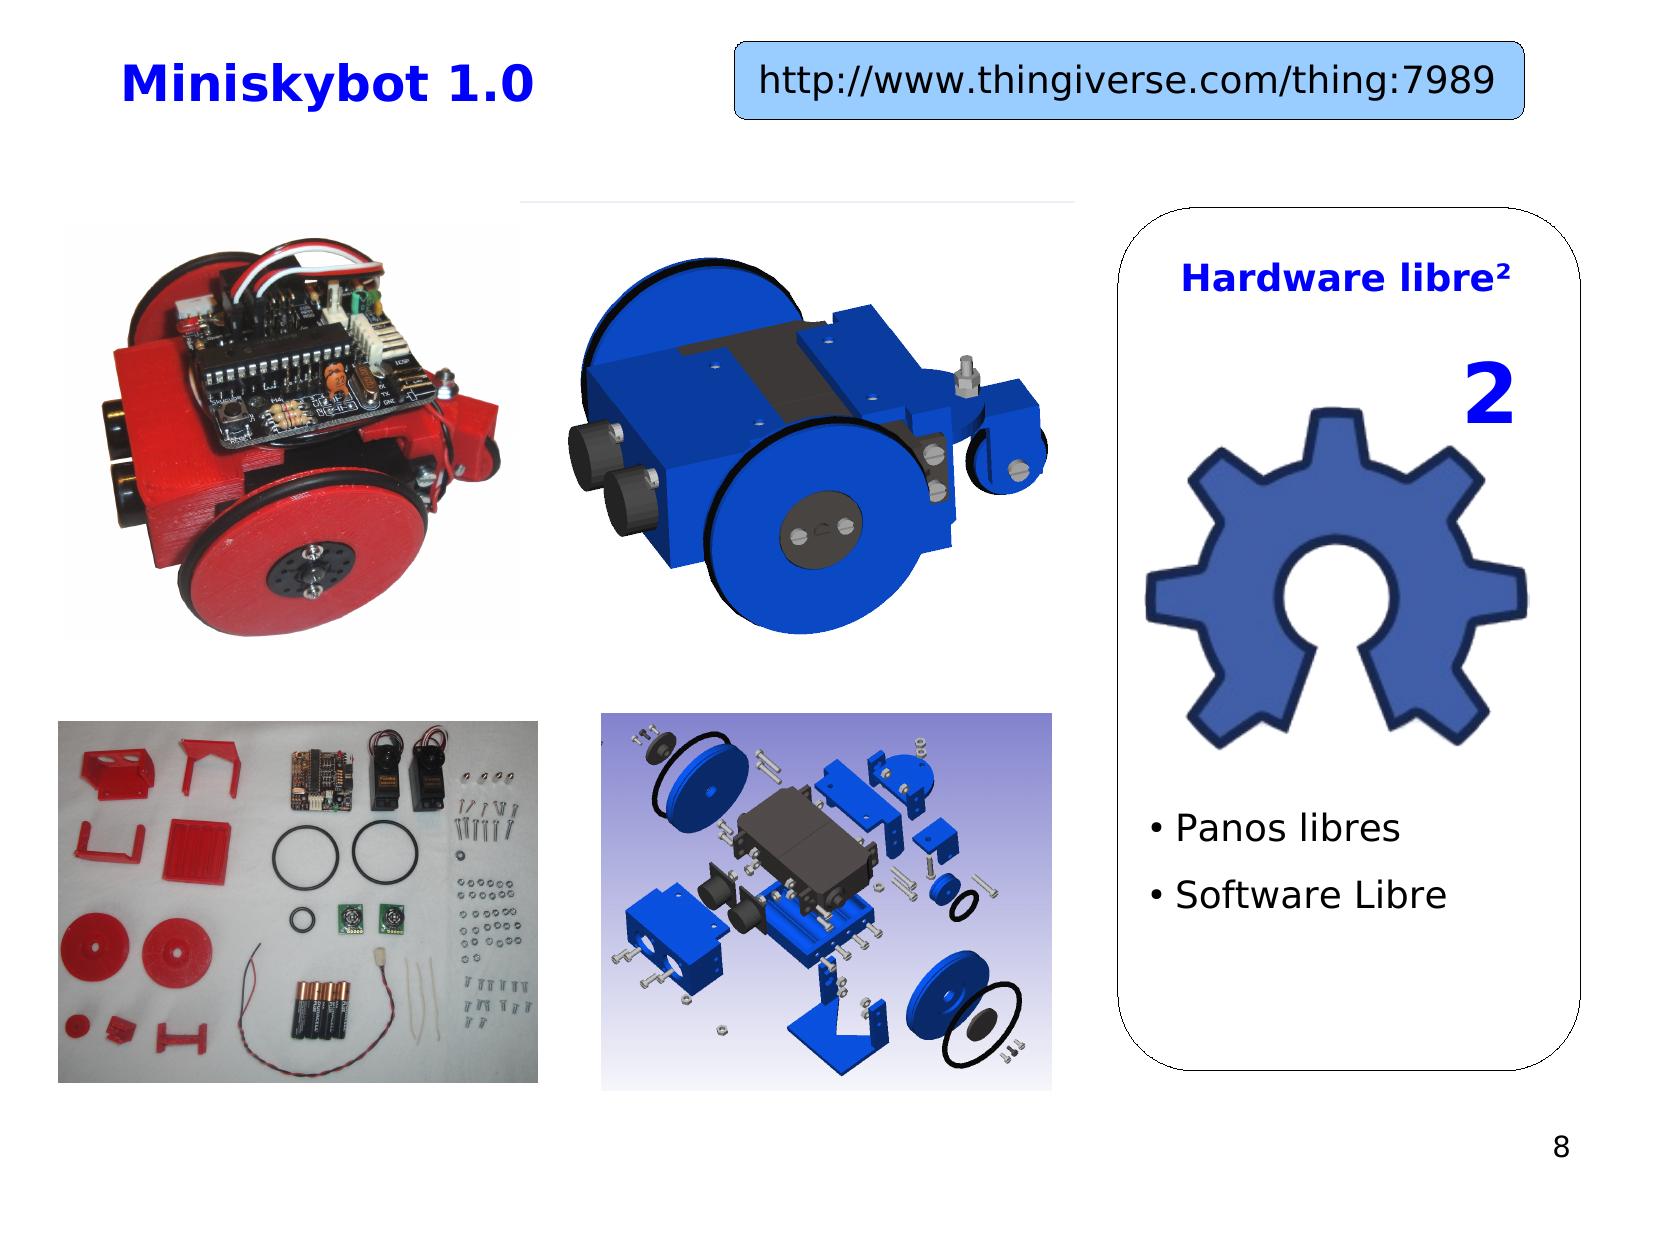

http://www.thingiverse.com/thing:7989
Miniskybot 1.0
Hardware libre²
2
 Panos libres
 Software Libre
8